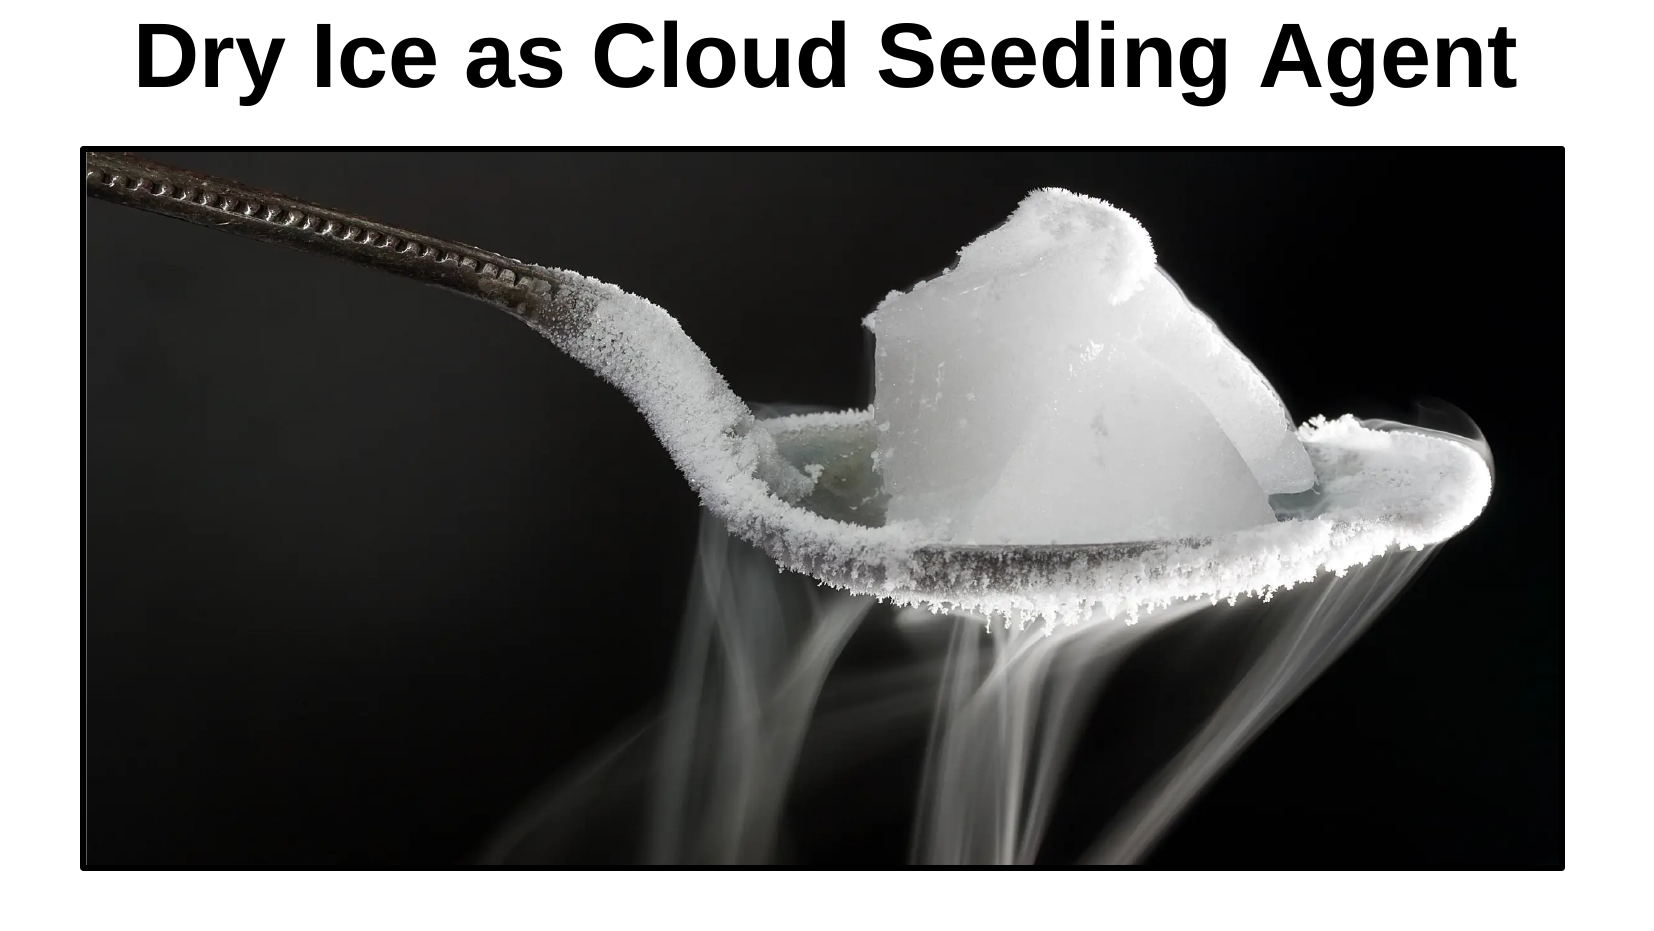

# Dry Ice as Cloud Seeding Agent